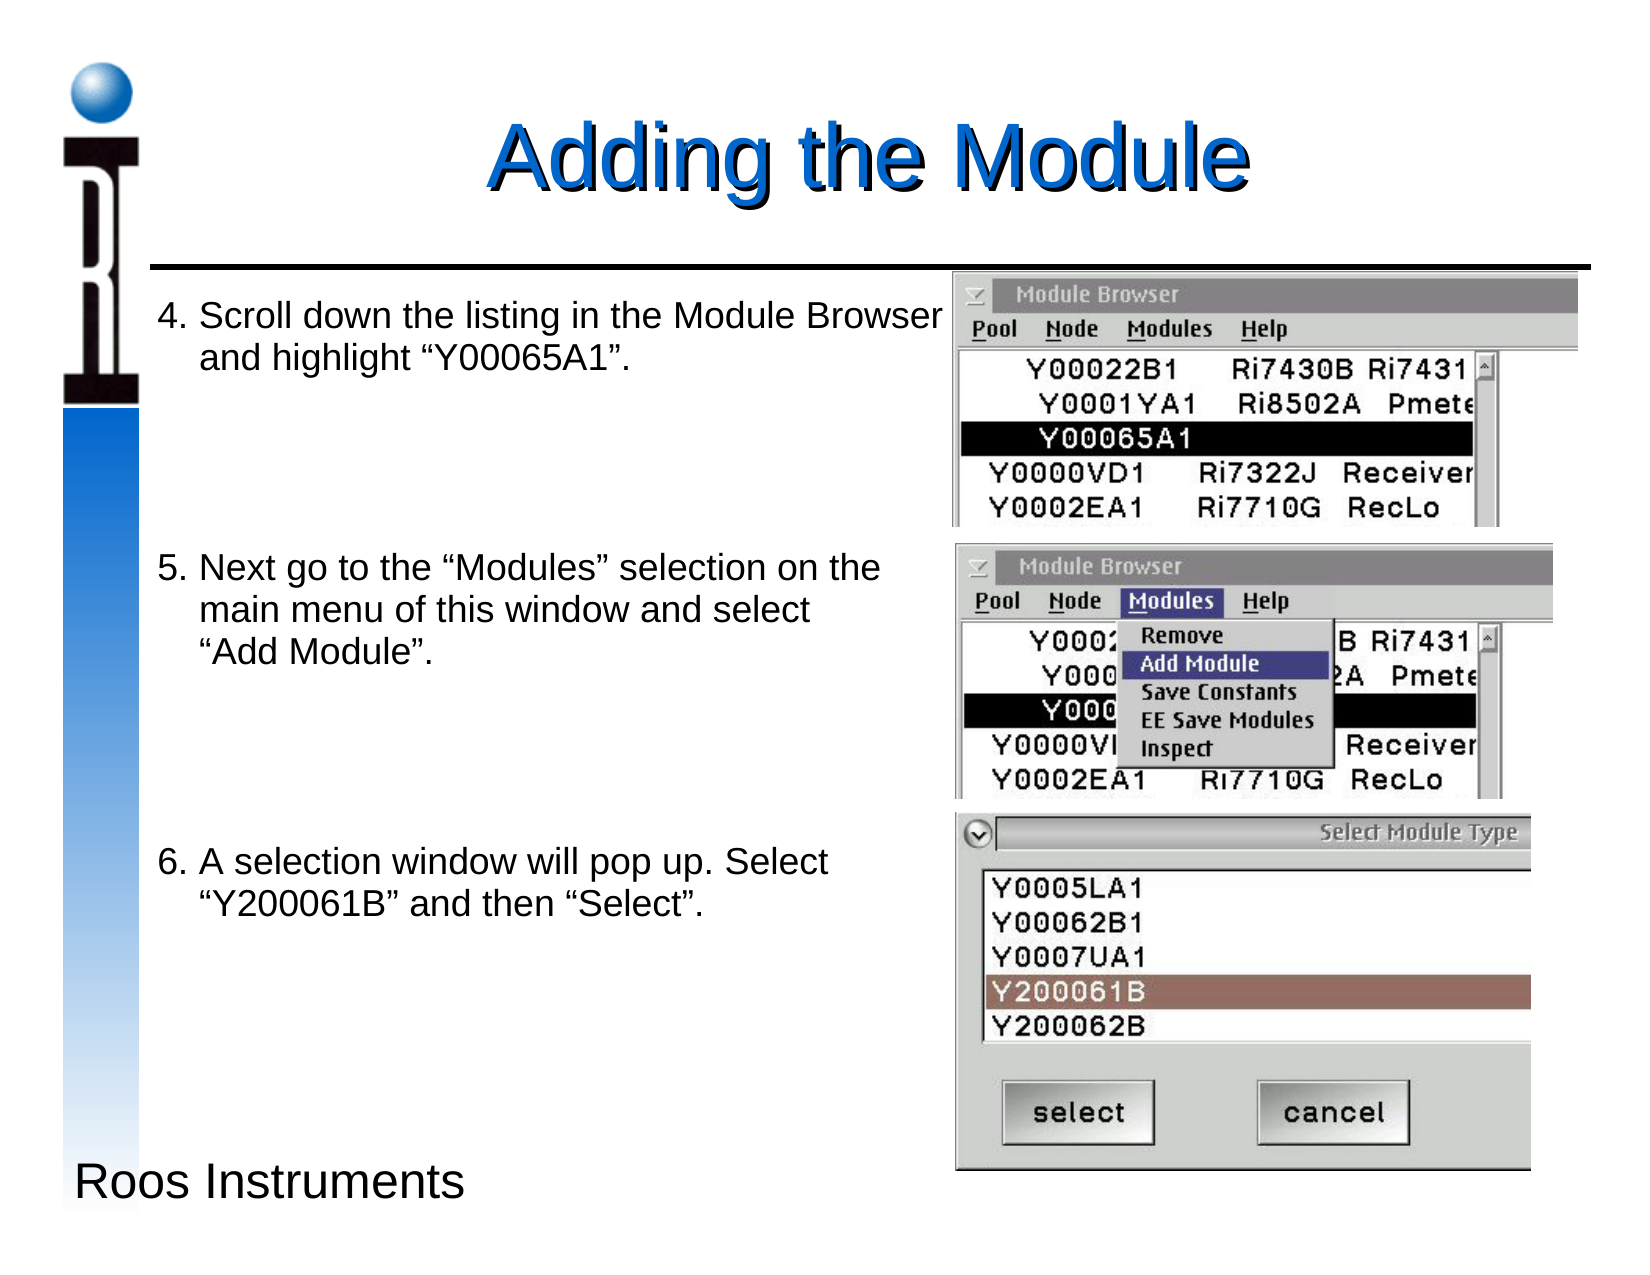

# Adding the Module
4. Scroll down the listing in the Module Browser
 and highlight “Y00065A1”.
5. Next go to the “Modules” selection on the
 main menu of this window and select
 “Add Module”.
6. A selection window will pop up. Select
 “Y200061B” and then “Select”.